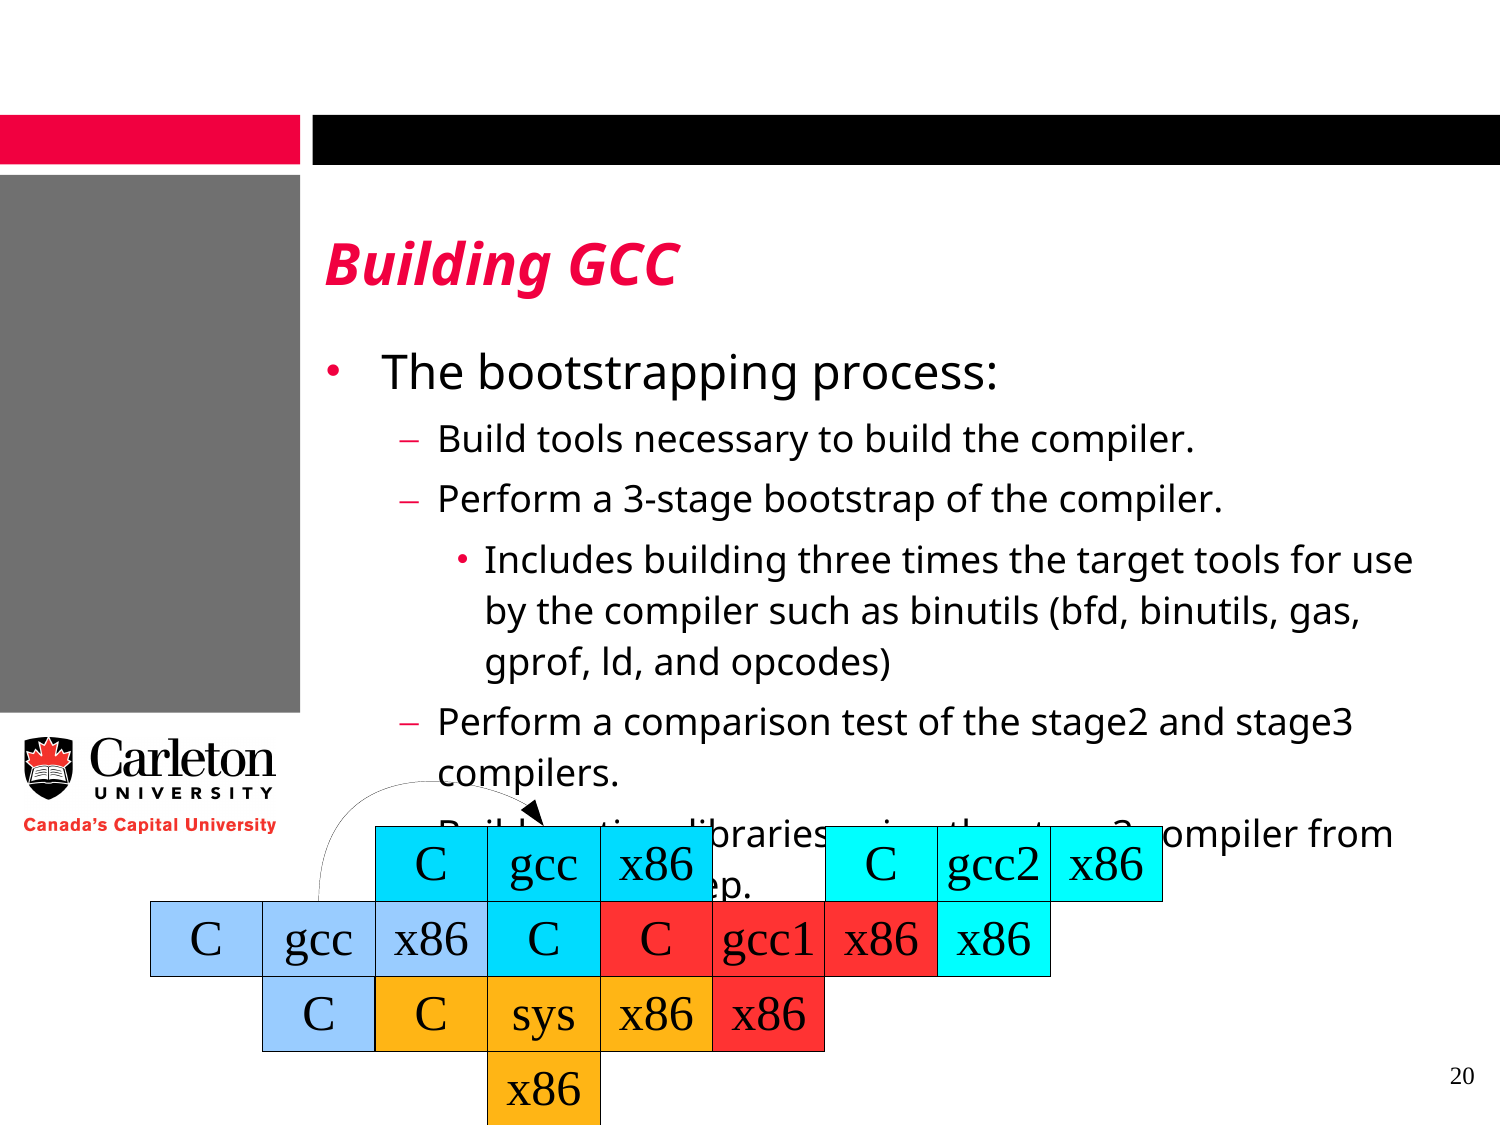

# Building GCC
The bootstrapping process:
Build tools necessary to build the compiler.
Perform a 3-stage bootstrap of the compiler.
Includes building three times the target tools for use by the compiler such as binutils (bfd, binutils, gas, gprof, ld, and opcodes)
Perform a comparison test of the stage2 and stage3 compilers.
Build runtime libraries using the stage3 compiler from the previous step.
C
gcc
x86
C
gcc2
x86
C
gcc
x86
C
C
gcc1
x86
x86
C
C
C
sys
i386
x86
x86
i386
x86
20